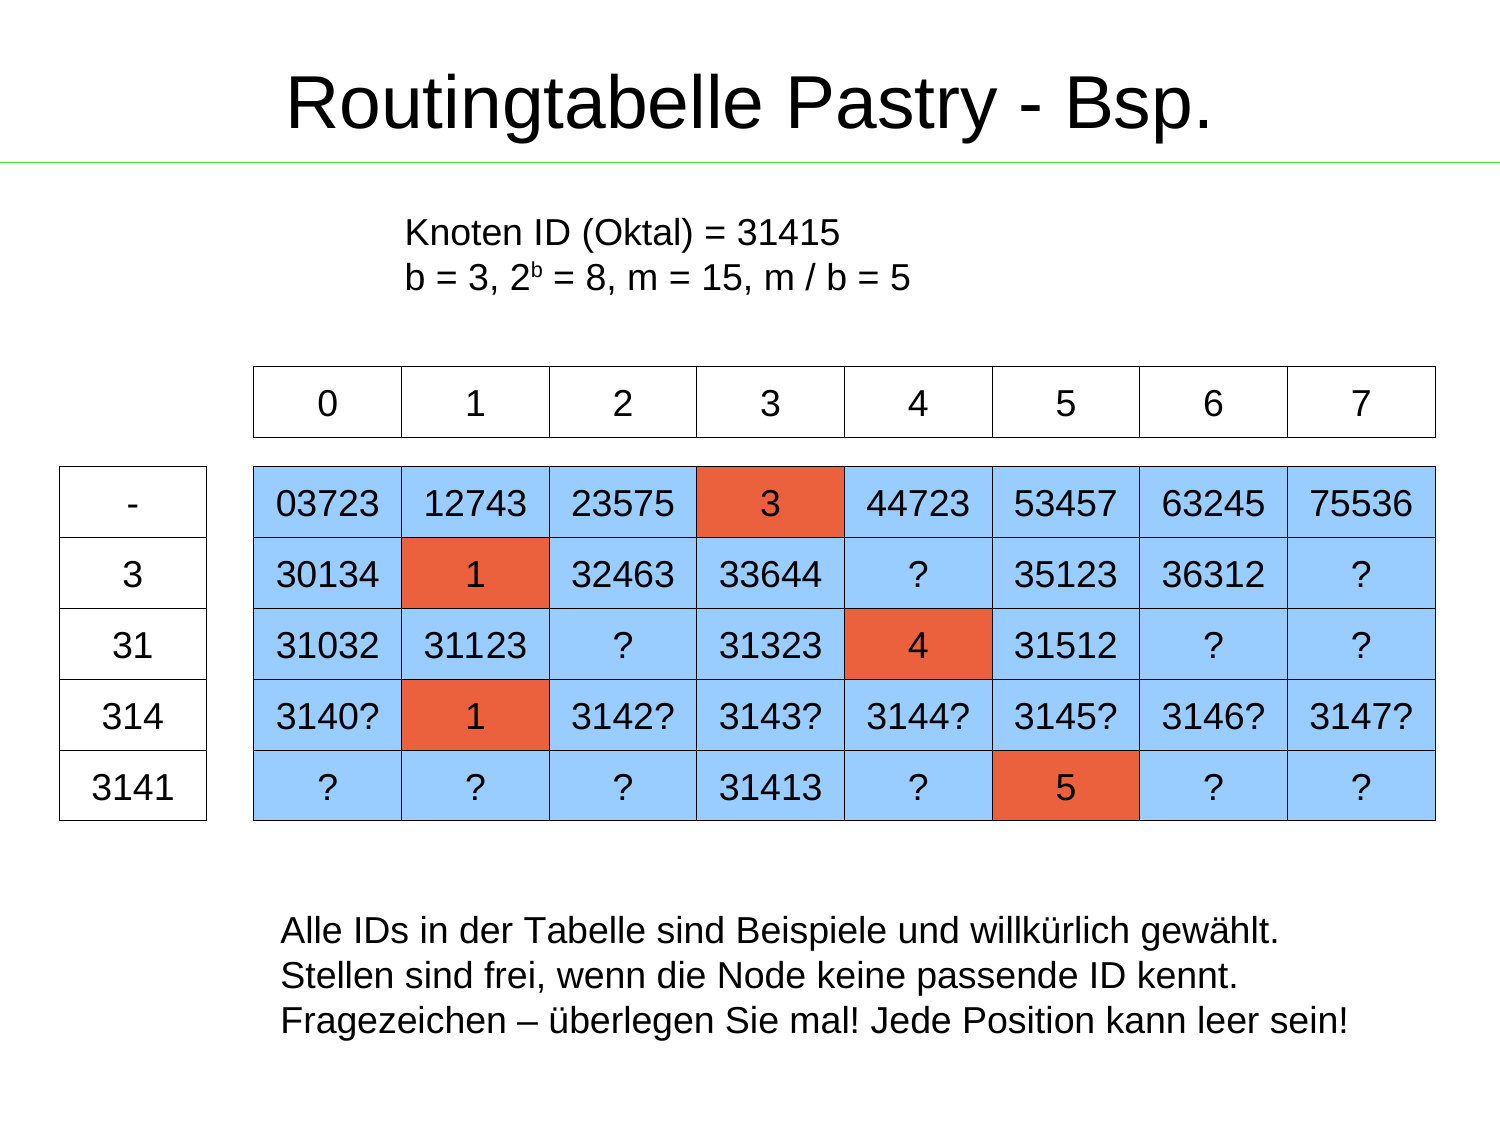

# Routingtabelle Pastry - Bsp.
Knoten ID (Oktal) = 31415
b = 3, 2b = 8, m = 15, m / b = 5
0
1
2
3
4
5
6
7
-
03723
12743
23575
3
44723
53457
63245
75536
3
30134
1
32463
33644
?
35123
36312
?
31
31032
31123
?
31323
4
31512
?
?
314
3140?
1
3142?
3143?
3144?
3145?
3146?
3147?
3141
?
?
?
31413
?
5
?
?
Alle IDs in der Tabelle sind Beispiele und willkürlich gewählt.
Stellen sind frei, wenn die Node keine passende ID kennt.
Fragezeichen – überlegen Sie mal! Jede Position kann leer sein!